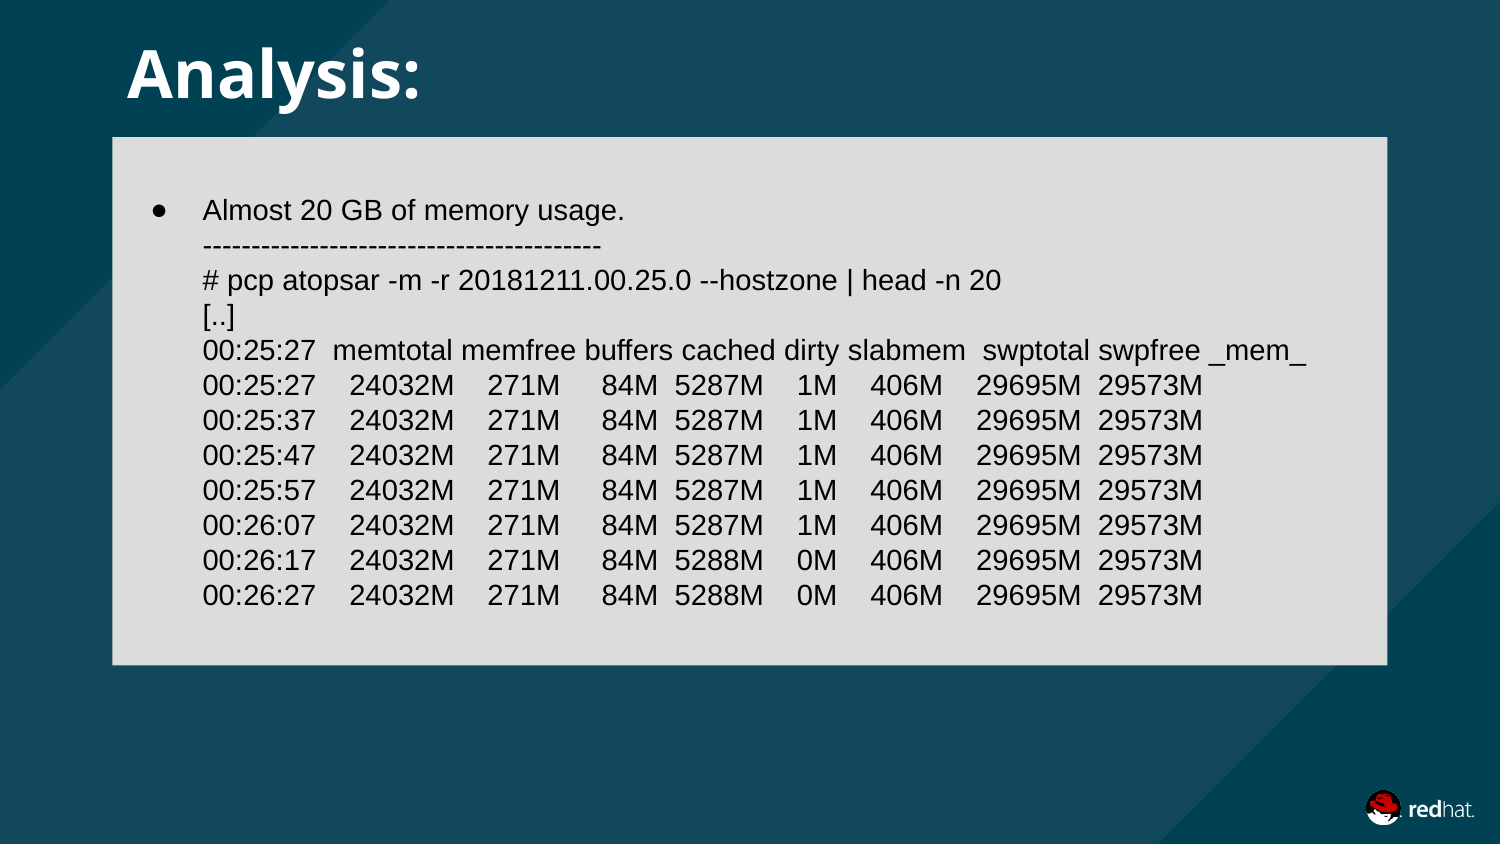

# Analysis:
Almost 20 GB of memory usage.
 	-----------------------------------------
# pcp atopsar -m -r 20181211.00.25.0 --hostzone | head -n 20
[..]
00:25:27 memtotal memfree buffers cached dirty slabmem swptotal swpfree _mem_
00:25:27 24032M 271M 84M 5287M 1M 406M 29695M 29573M
00:25:37 24032M 271M 84M 5287M 1M 406M 29695M 29573M
00:25:47 24032M 271M 84M 5287M 1M 406M 29695M 29573M
00:25:57 24032M 271M 84M 5287M 1M 406M 29695M 29573M
00:26:07 24032M 271M 84M 5287M 1M 406M 29695M 29573M
00:26:17 24032M 271M 84M 5288M 0M 406M 29695M 29573M
00:26:27 24032M 271M 84M 5288M 0M 406M 29695M 29573M